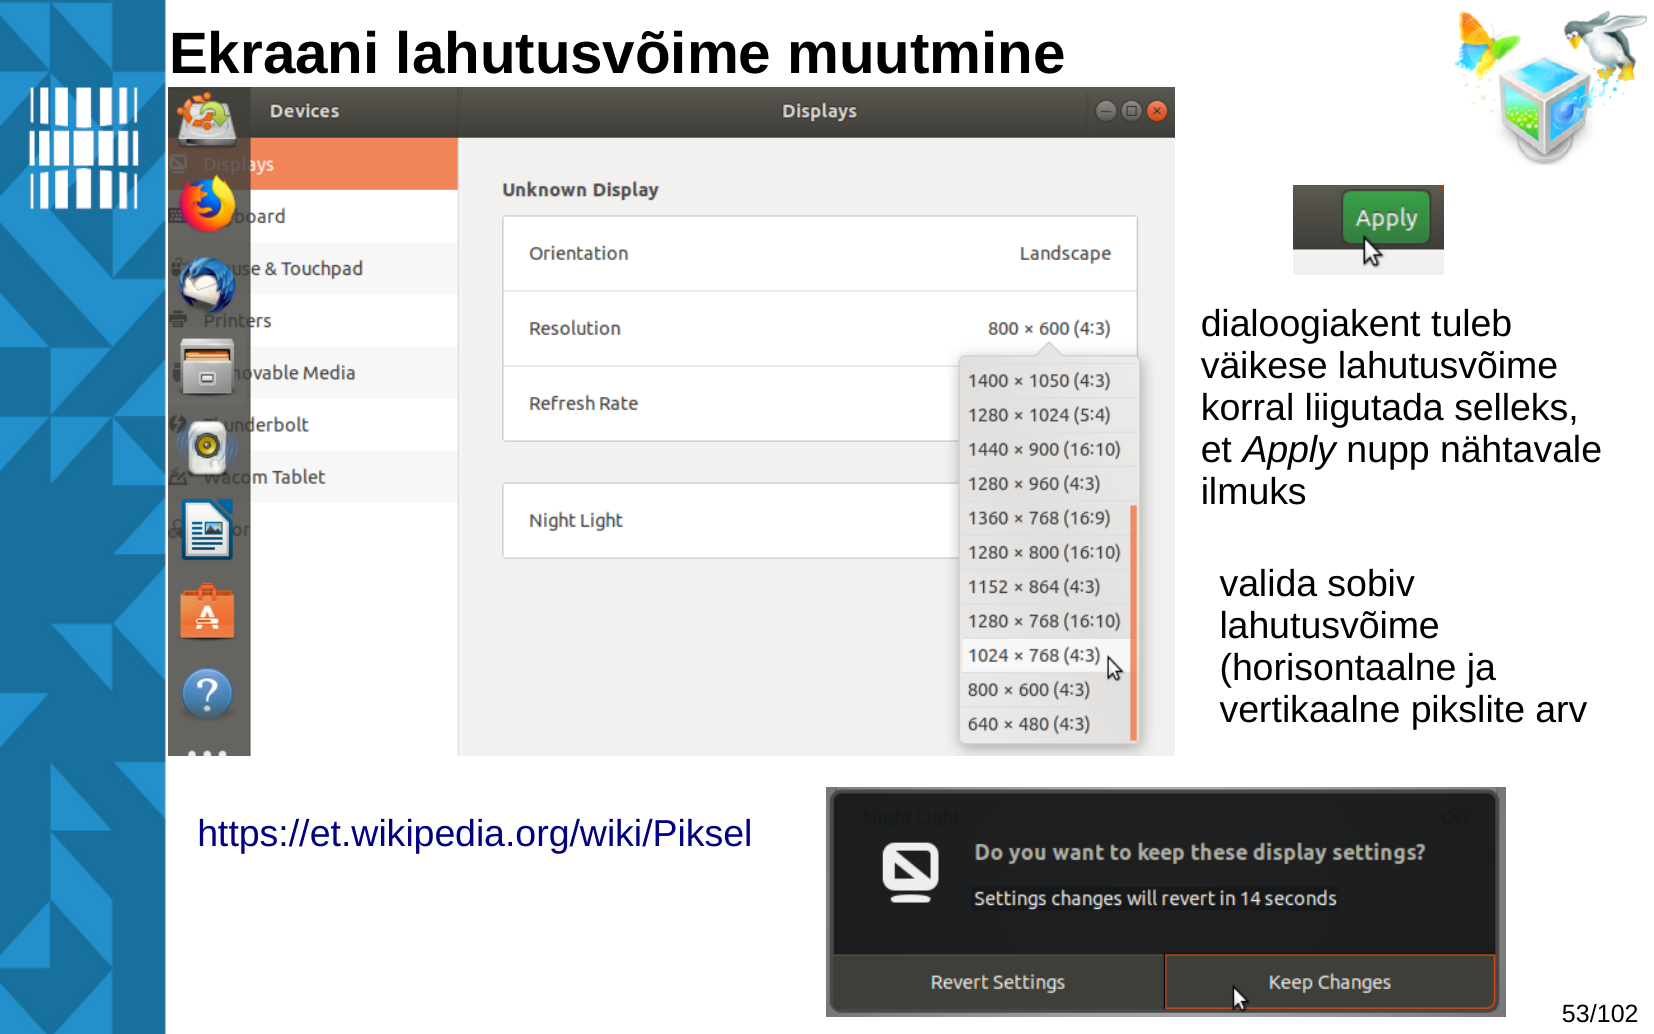

# Ekraani lahutusvõime muutmine
dialoogiakent tuleb väikese lahutusvõime korral liigutada selleks, et Apply nupp nähtavale ilmuks
valida sobiv lahutusvõime (horisontaalne ja vertikaalne pikslite arv
https://et.wikipedia.org/wiki/Piksel